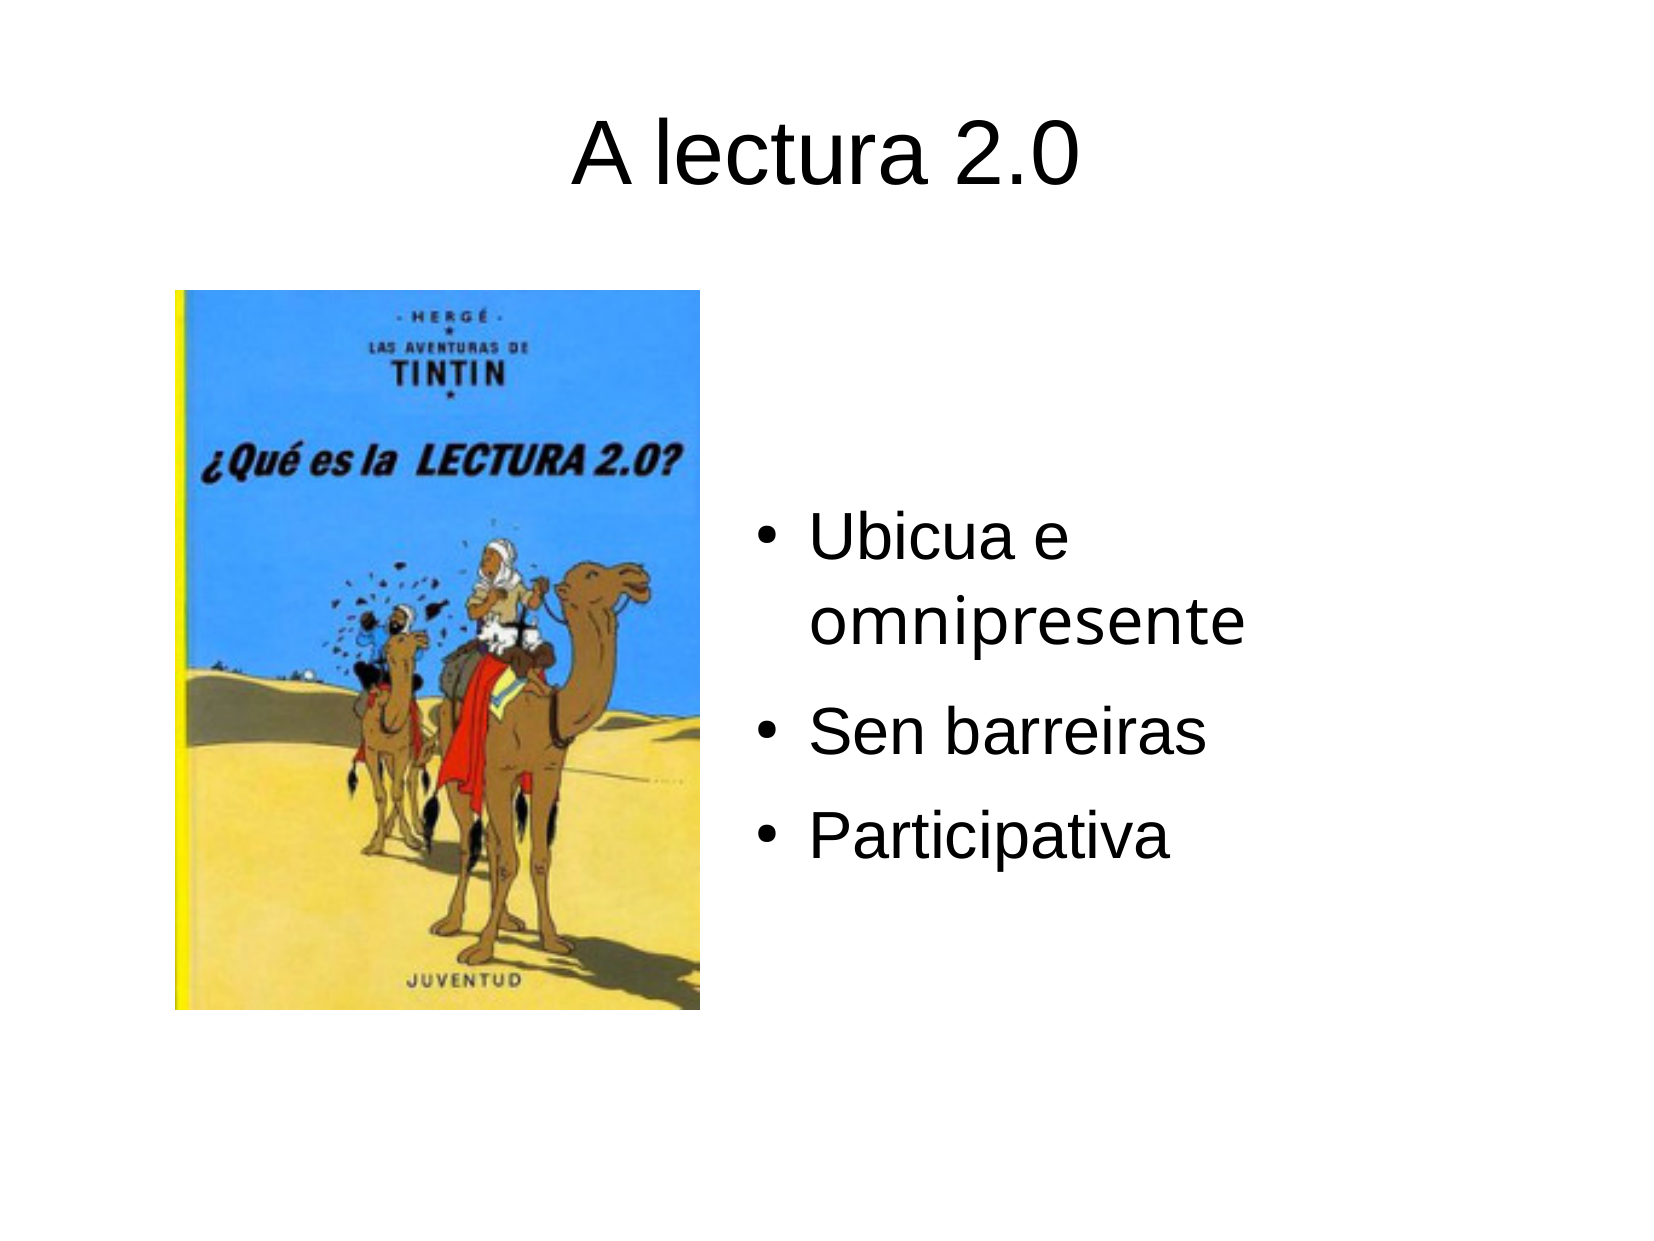

# A lectura 2.0
Ubicua e omnipresente
Sen barreiras
Participativa